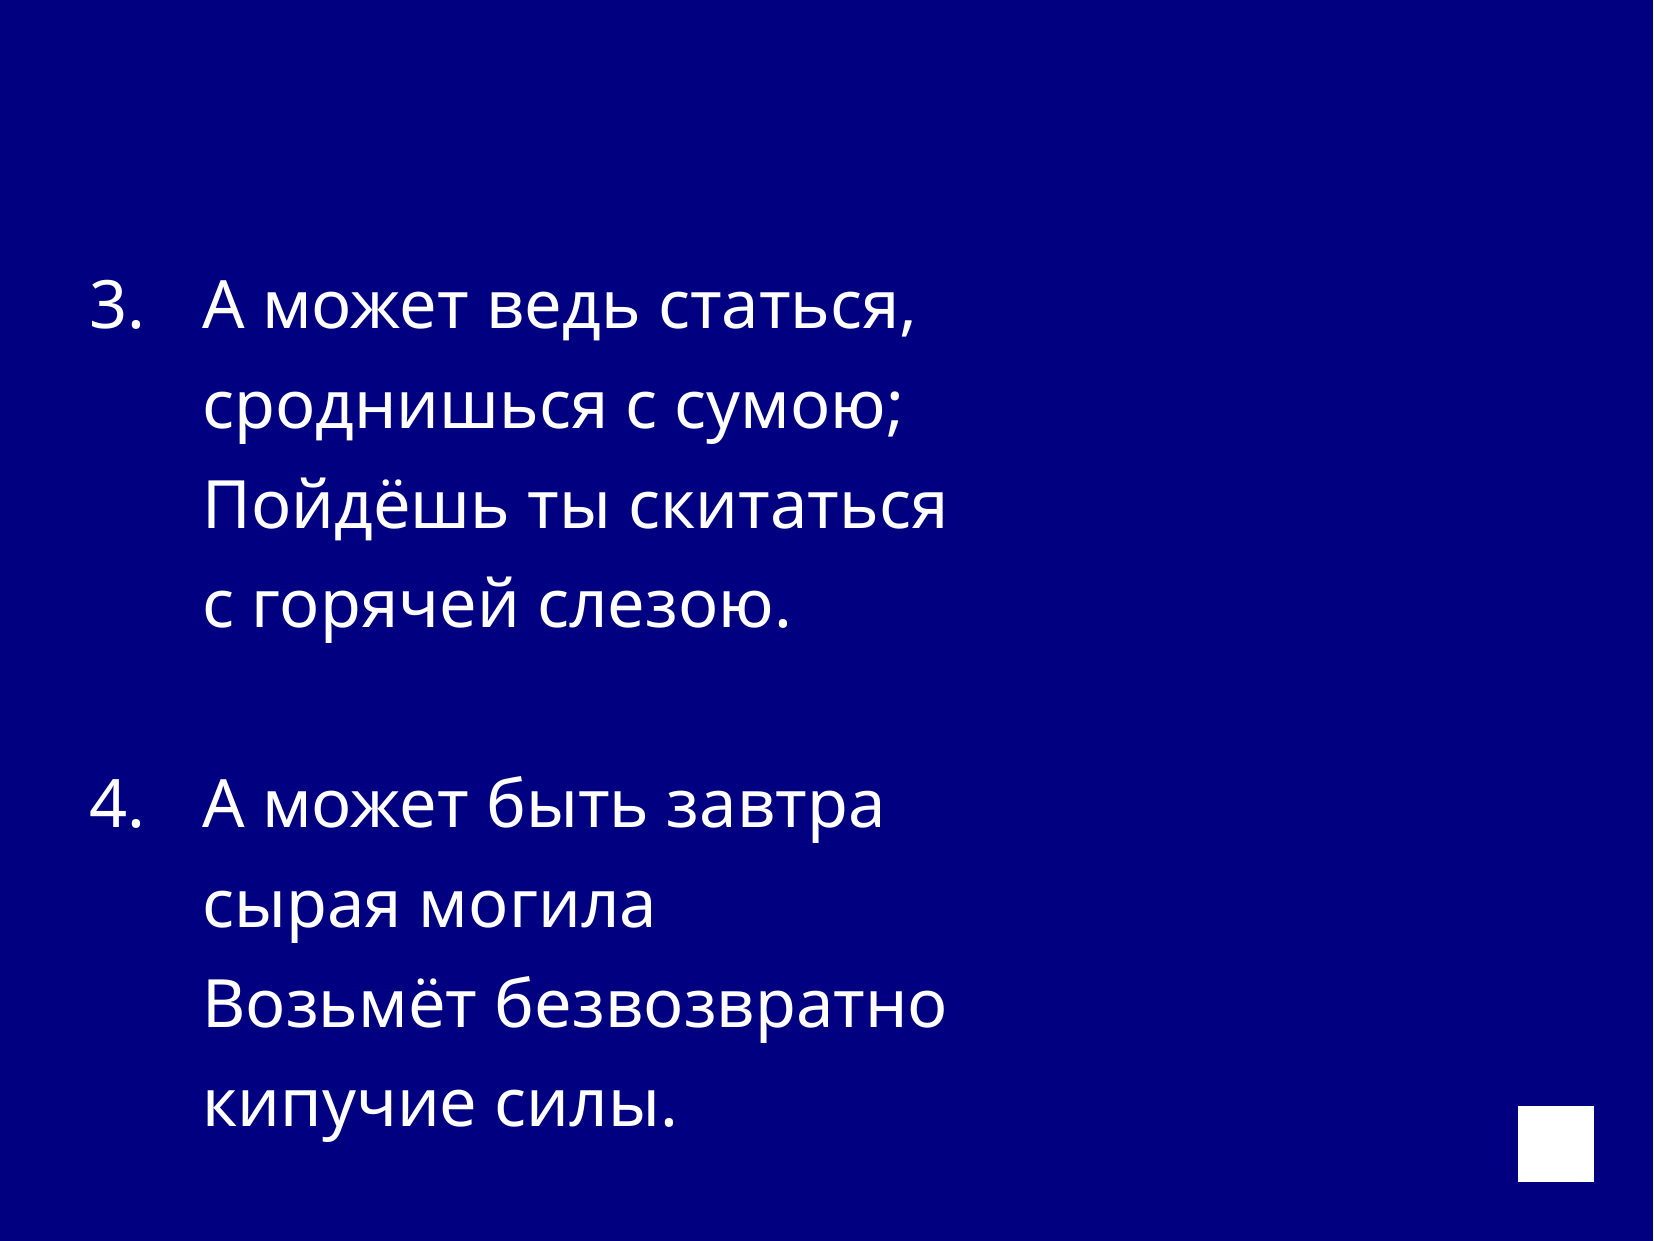

3.	А может ведь статься,
	сроднишься с сумою;
	Пойдёшь ты скитаться
	с горячей слезою.
4.	А может быть завтра
	сырая могила
	Возьмёт безвозвратно
	кипучие силы.